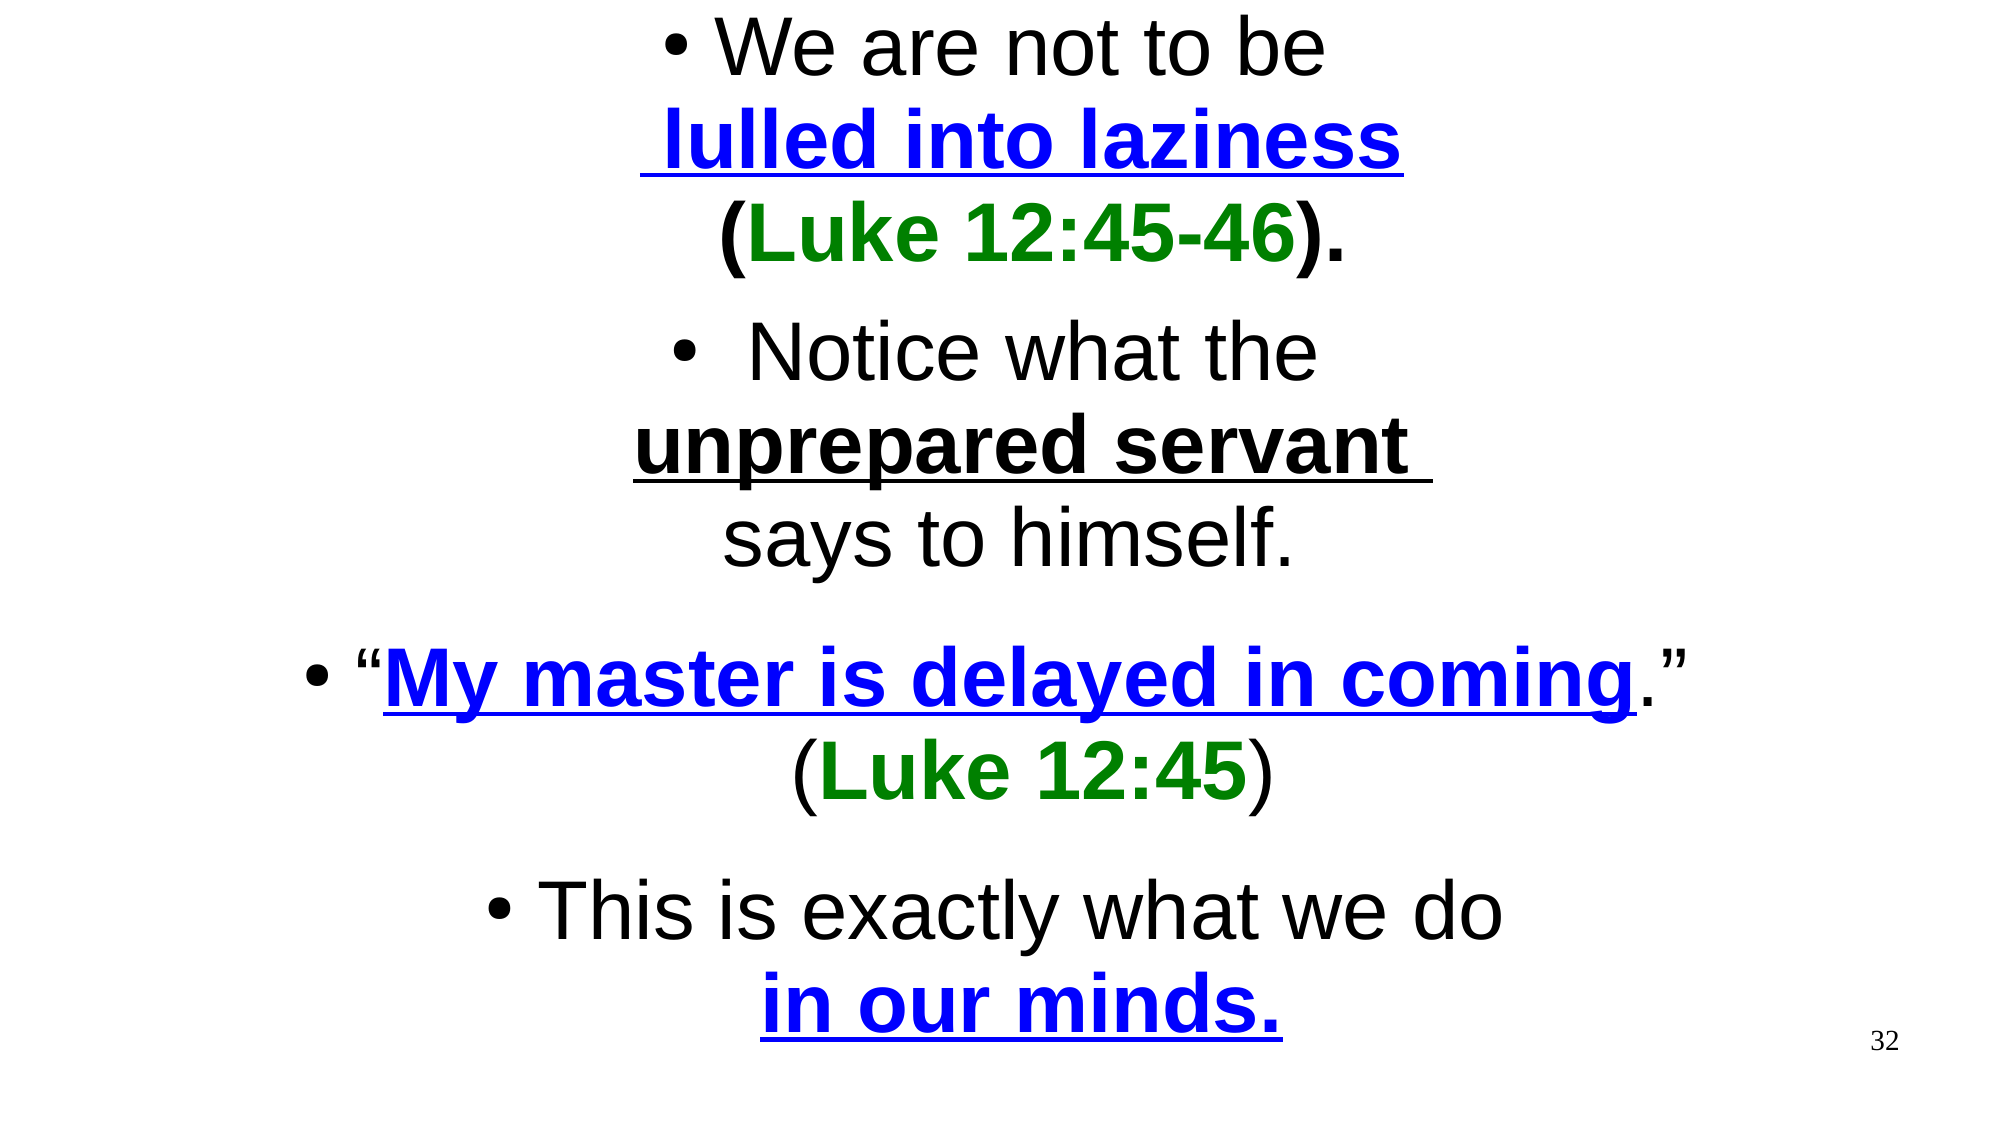

# We are not to be lulled into laziness (Luke 12:45-46).
 Notice what the
unprepared servant
says to himself.
“My master is delayed in coming.”
(Luke 12:45)
This is exactly what we do
in our minds.
32